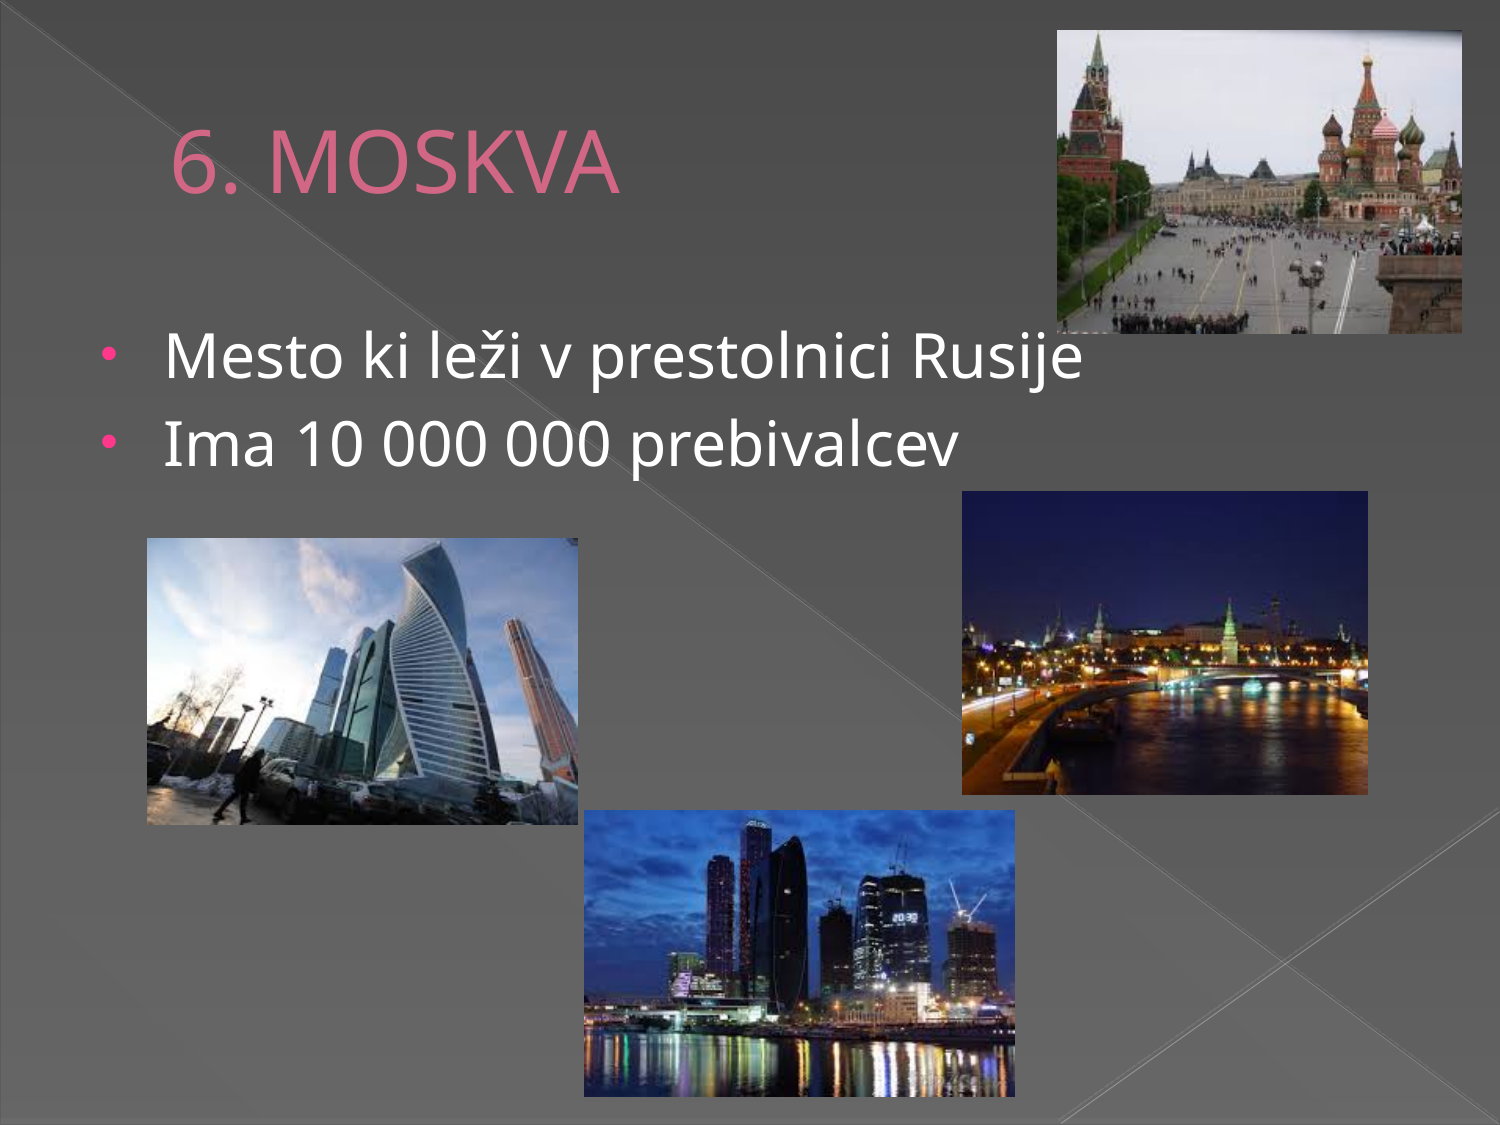

# 6. MOSKVA
Mesto ki leži v prestolnici Rusije
Ima 10 000 000 prebivalcev